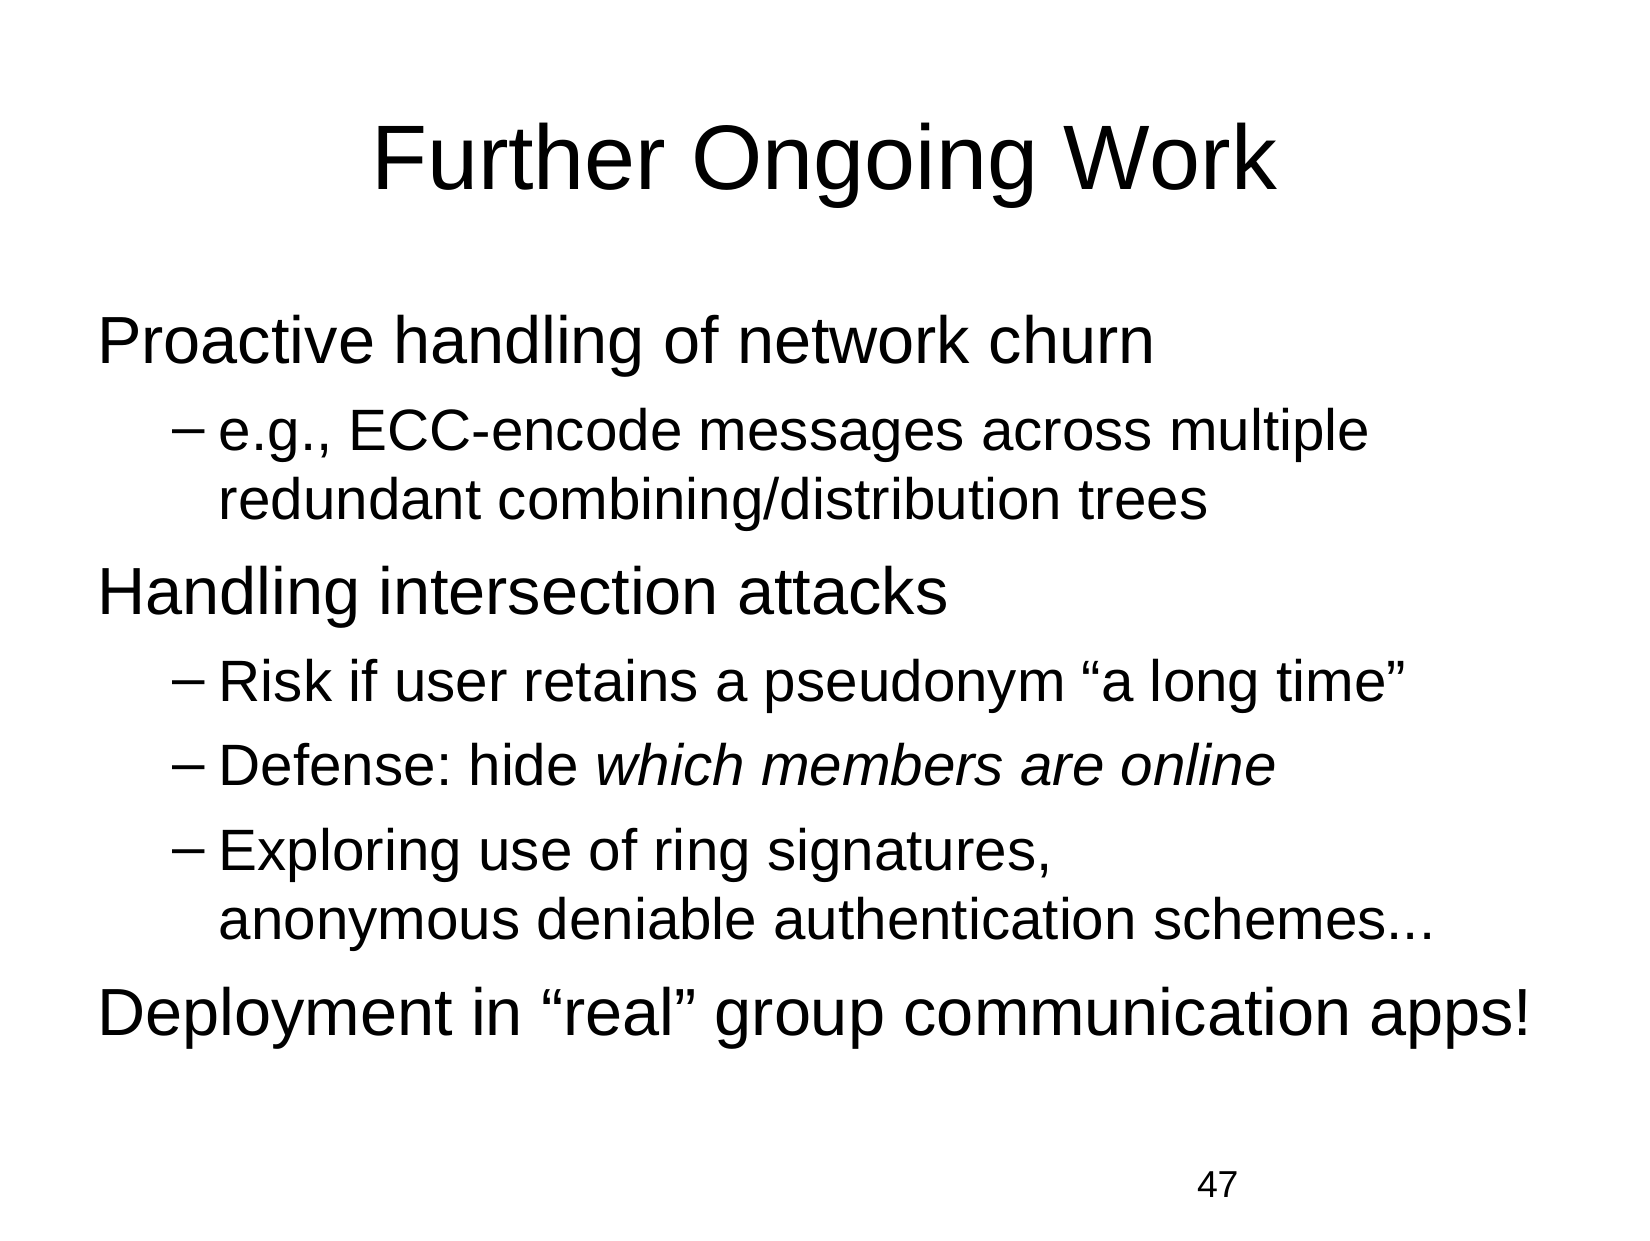

# Further Ongoing Work
Proactive handling of network churn
e.g., ECC-encode messages across multiple redundant combining/distribution trees
Handling intersection attacks
Risk if user retains a pseudonym “a long time”
Defense: hide which members are online
Exploring use of ring signatures,
anonymous deniable authentication schemes...
Deployment in “real” group communication apps!
47